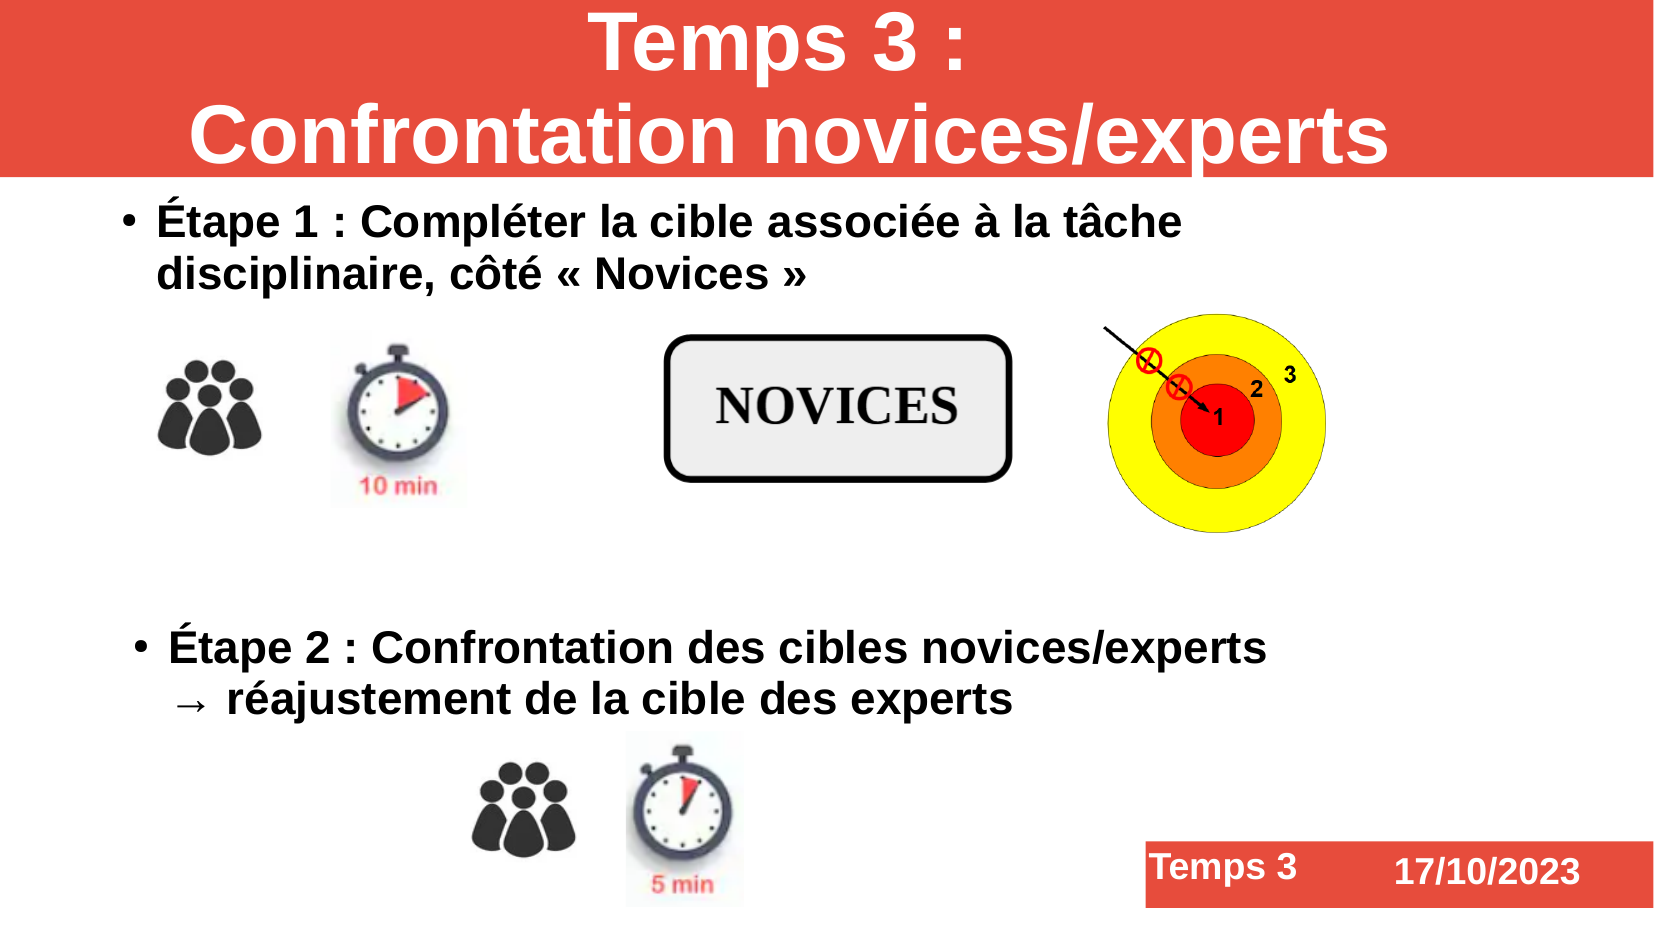

# Temps 3 : Confrontation novices/experts
Étape 1 : Compléter la cible associée à la tâche disciplinaire, côté « Novices »
Étape 2 : Confrontation des cibles novices/experts
→ réajustement de la cible des experts
Temps 3